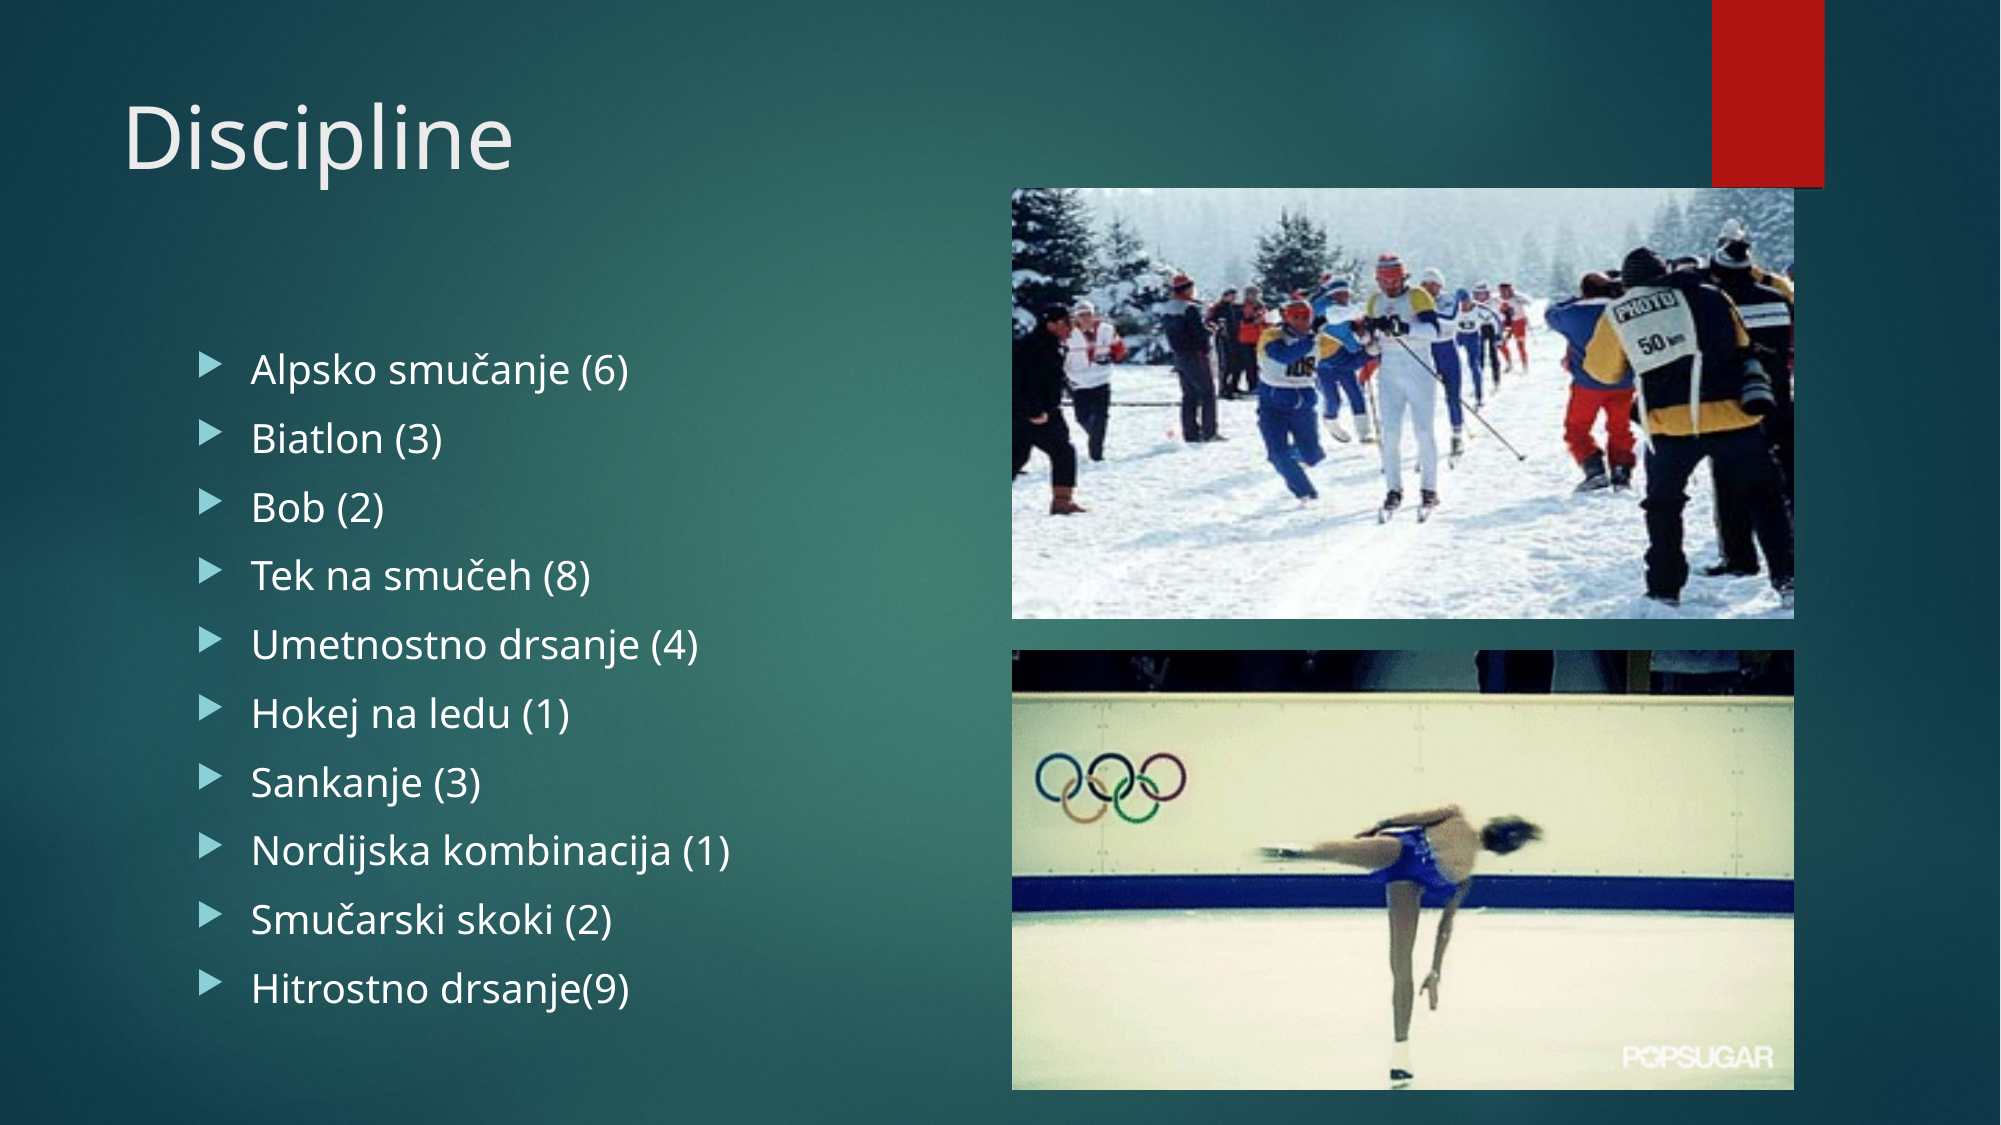

# Discipline
Alpsko smučanje (6)
Biatlon (3)
Bob (2)
Tek na smučeh (8)
Umetnostno drsanje (4)
Hokej na ledu (1)
Sankanje (3)
Nordijska kombinacija (1)
Smučarski skoki (2)
Hitrostno drsanje(9)